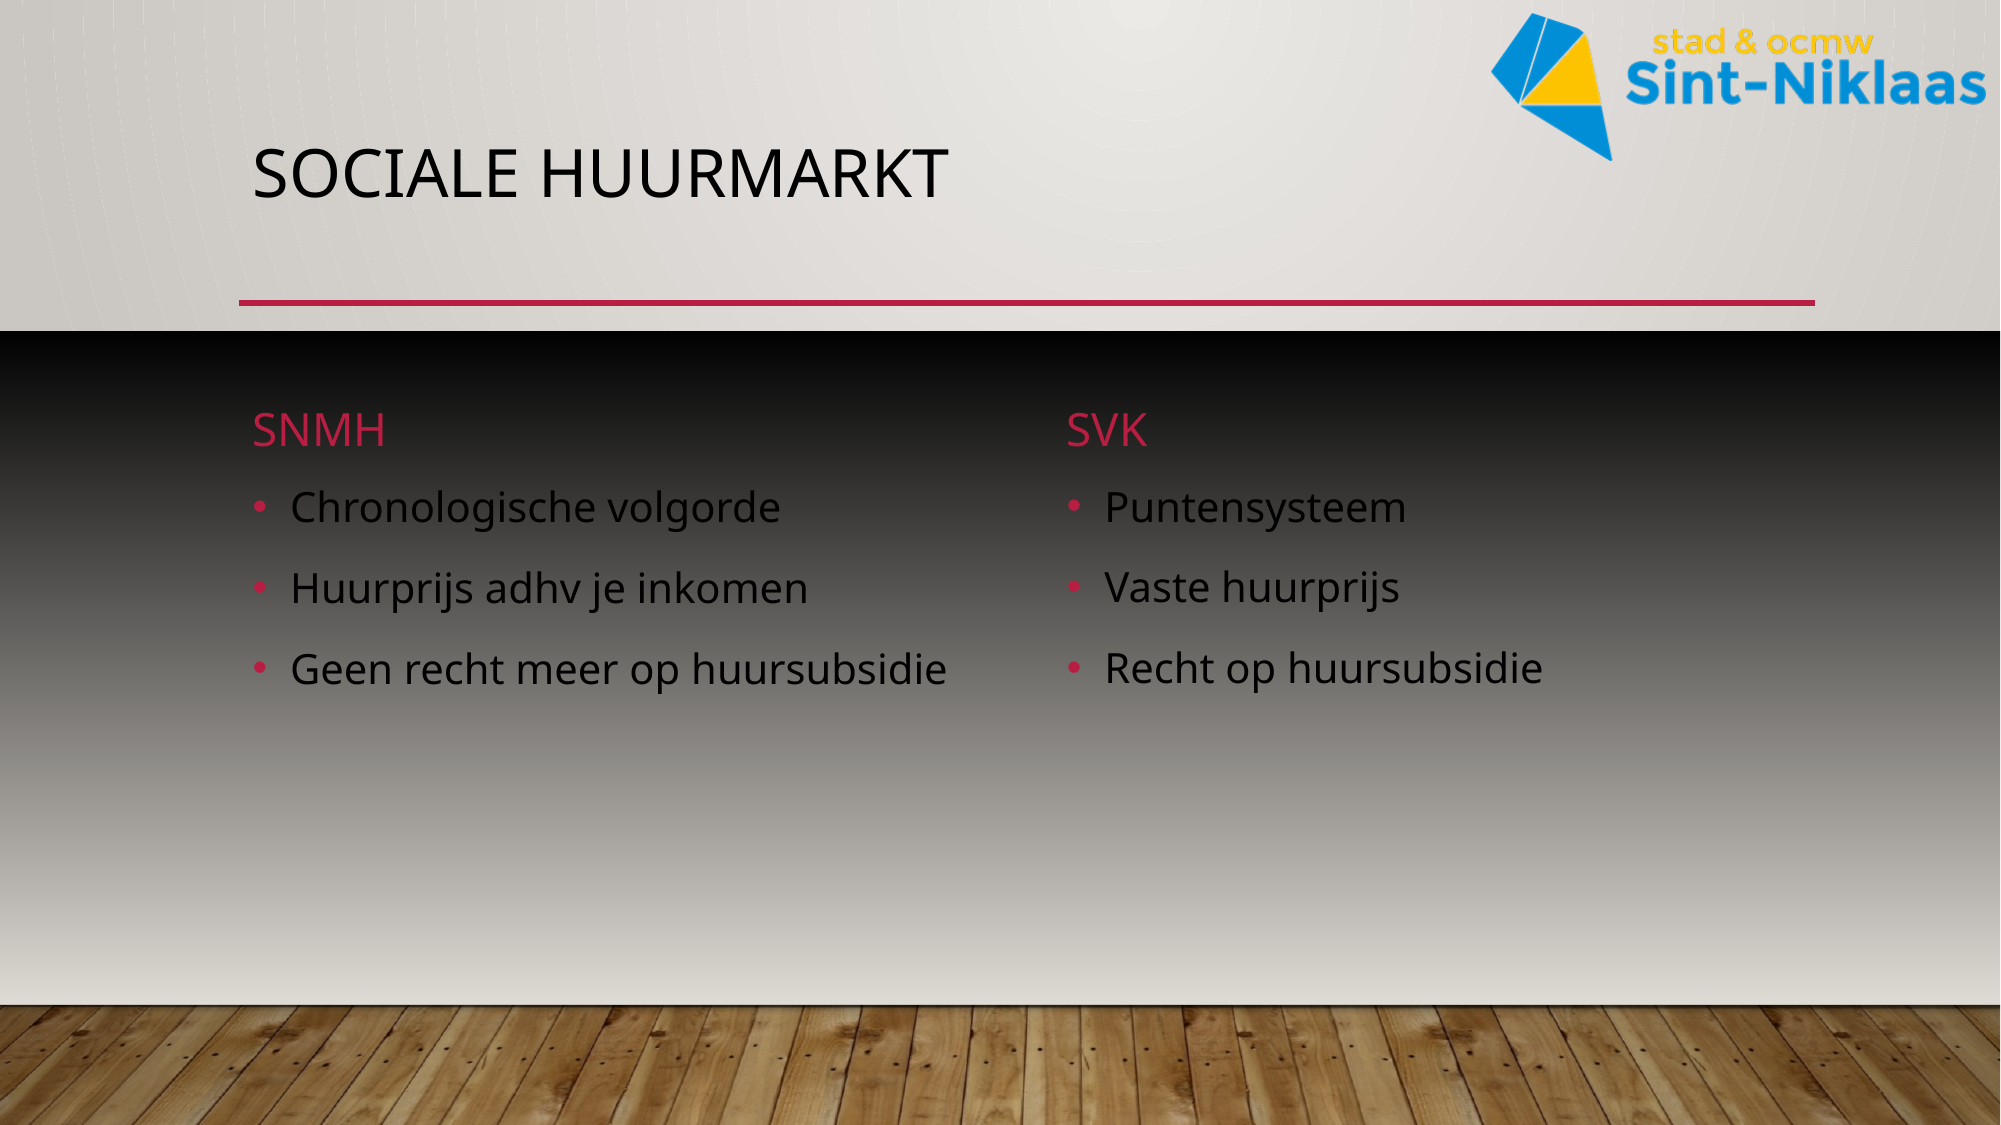

# Sociale huurmarkt
SNMH
SVK
Puntensysteem
Vaste huurprijs
Recht op huursubsidie
Chronologische volgorde
Huurprijs adhv je inkomen
Geen recht meer op huursubsidie